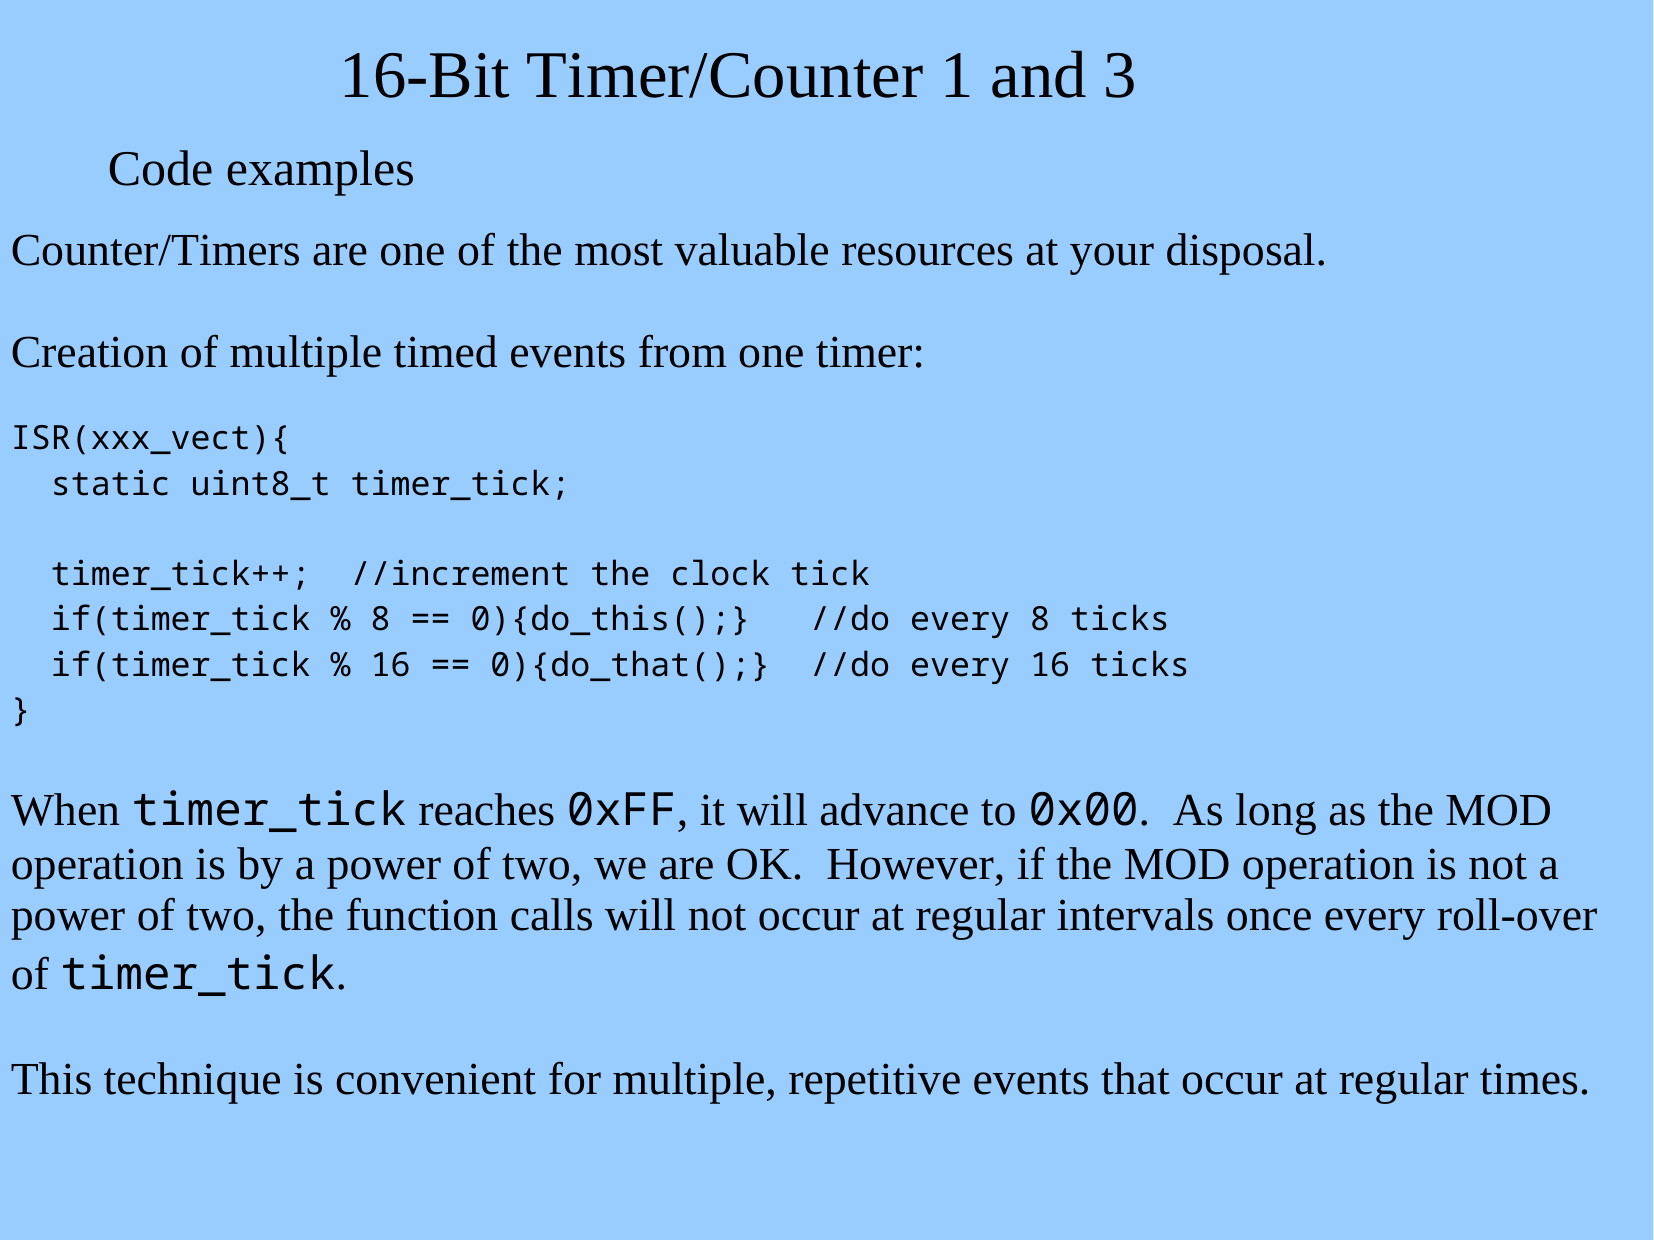

16-Bit Timer/Counter 1 and 3
Code examples
Counter/Timers are one of the most valuable resources at your disposal.
Creation of multiple timed events from one timer:
ISR(xxx_vect){
 static uint8_t timer_tick;
 timer_tick++; //increment the clock tick
 if(timer_tick % 8 == 0){do_this();} //do every 8 ticks
 if(timer_tick % 16 == 0){do_that();} //do every 16 ticks
}
When timer_tick reaches 0xFF, it will advance to 0x00. As long as the MOD operation is by a power of two, we are OK. However, if the MOD operation is not a power of two, the function calls will not occur at regular intervals once every roll-over of timer_tick.
This technique is convenient for multiple, repetitive events that occur at regular times.